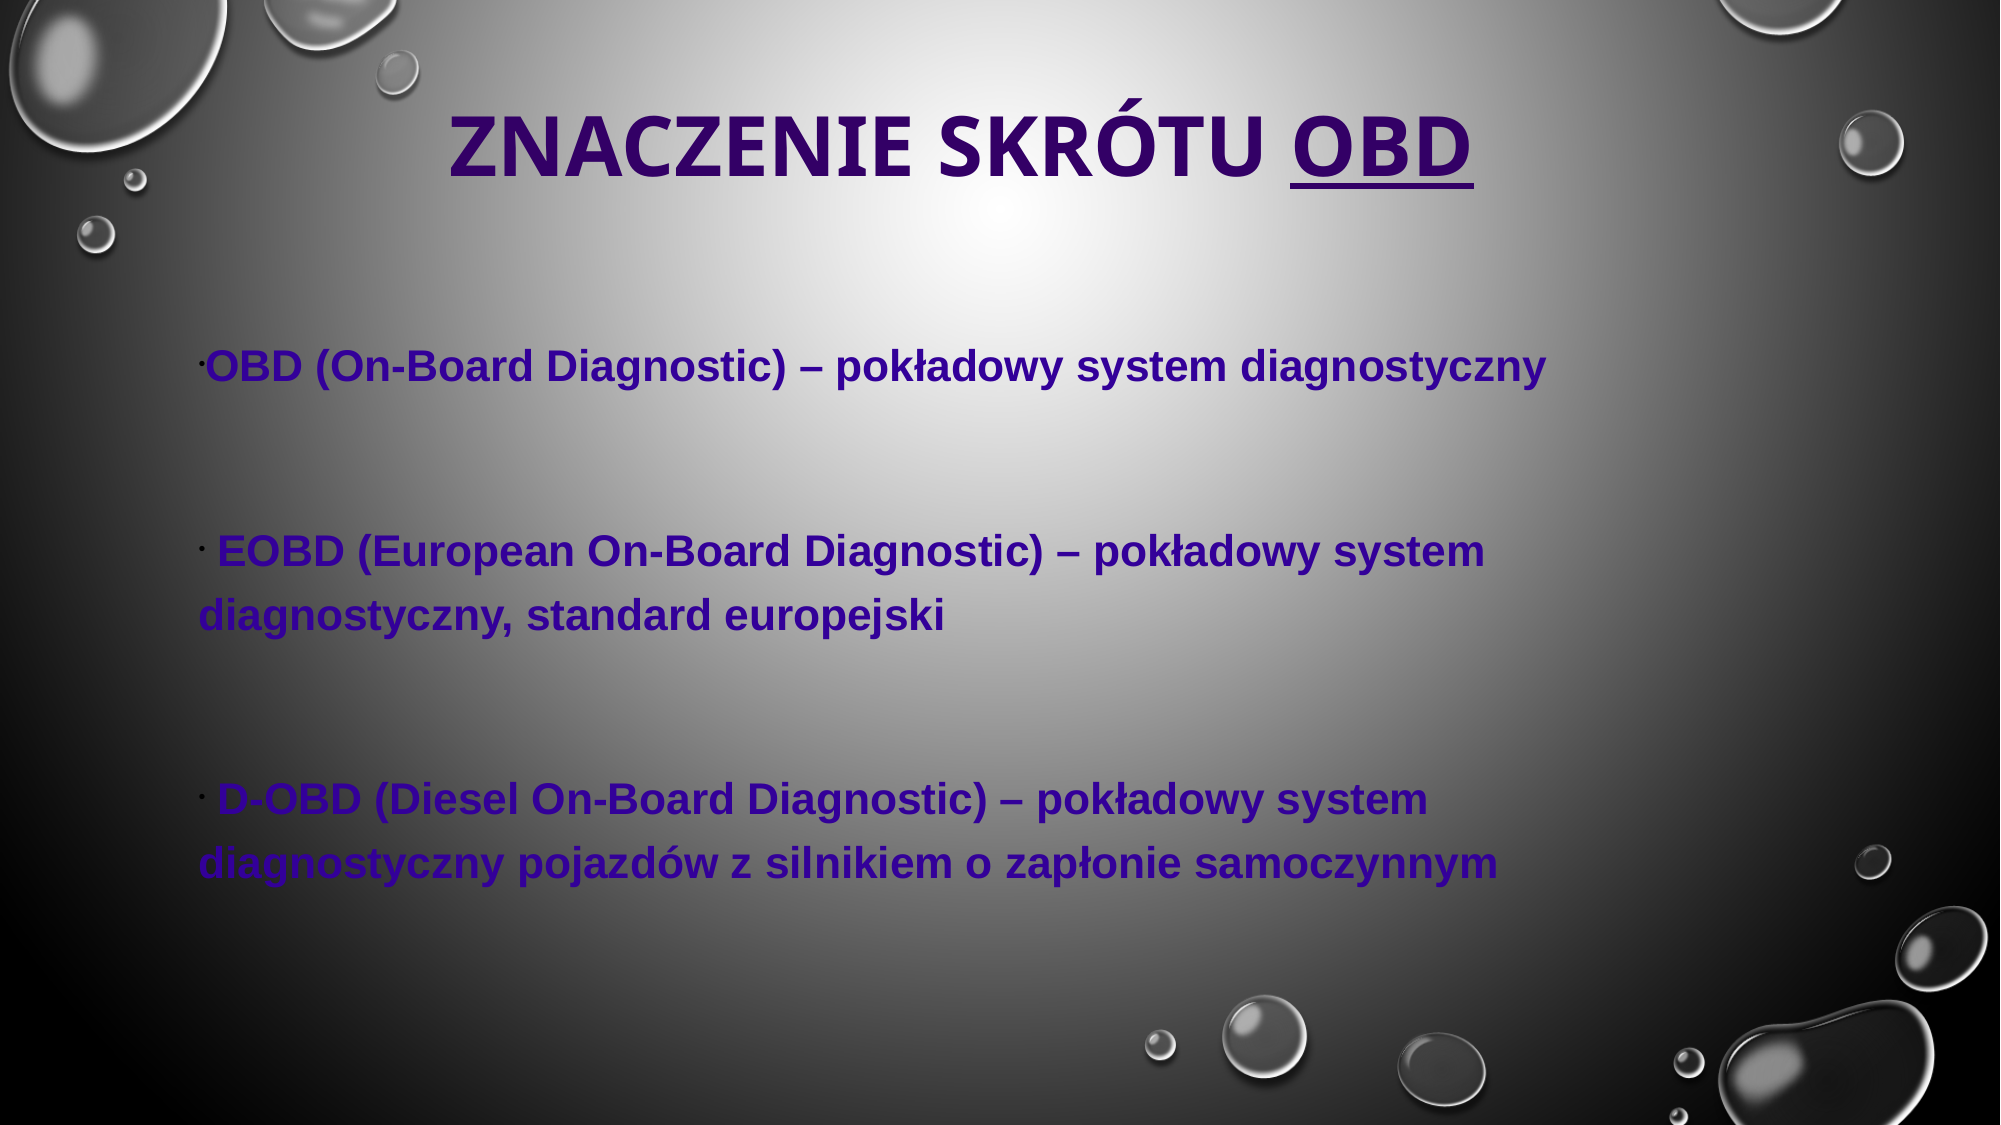

# ZNACZENIE SKRÓTU OBD
OBD (On-Board Diagnostic) – pokładowy system diagnostyczny
 EOBD (European On-Board Diagnostic) – pokładowy system diagnostyczny, standard europejski
 D-OBD (Diesel On-Board Diagnostic) – pokładowy system diagnostyczny pojazdów z silnikiem o zapłonie samoczynnym